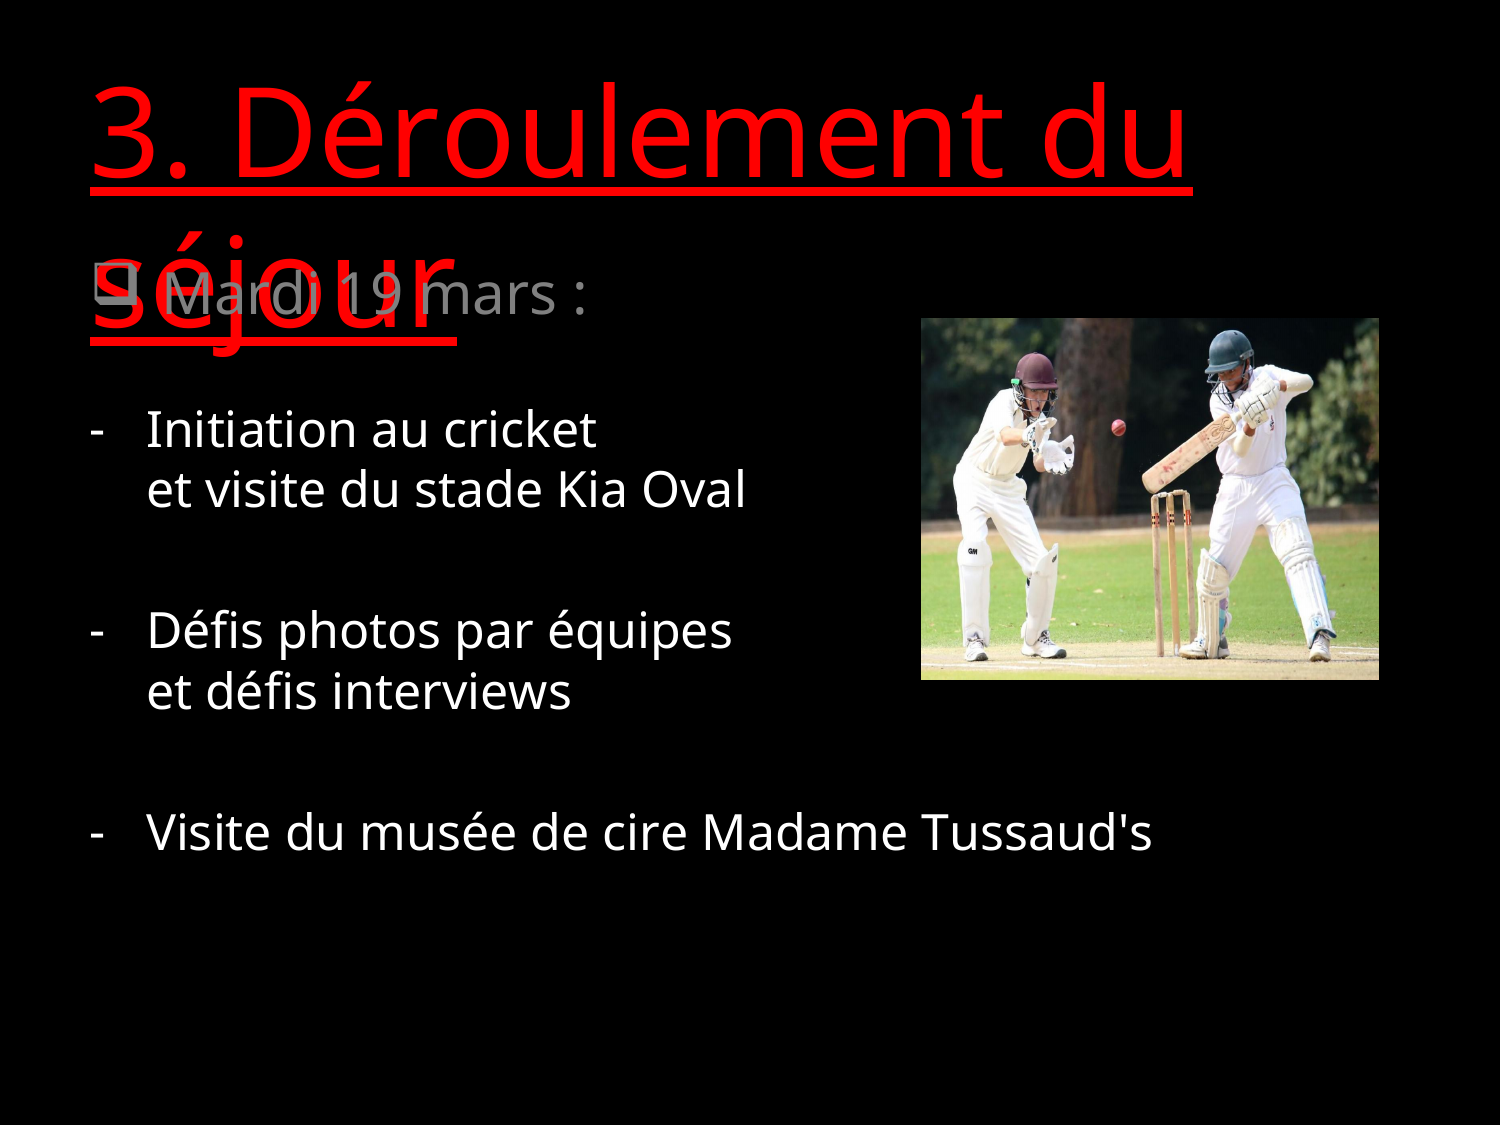

# 3. Déroulement du séjour
 Mardi 19 mars :
Initiation au cricket
et visite du stade Kia Oval
Défis photos par équipes
et défis interviews
Visite du musée de cire Madame Tussaud's